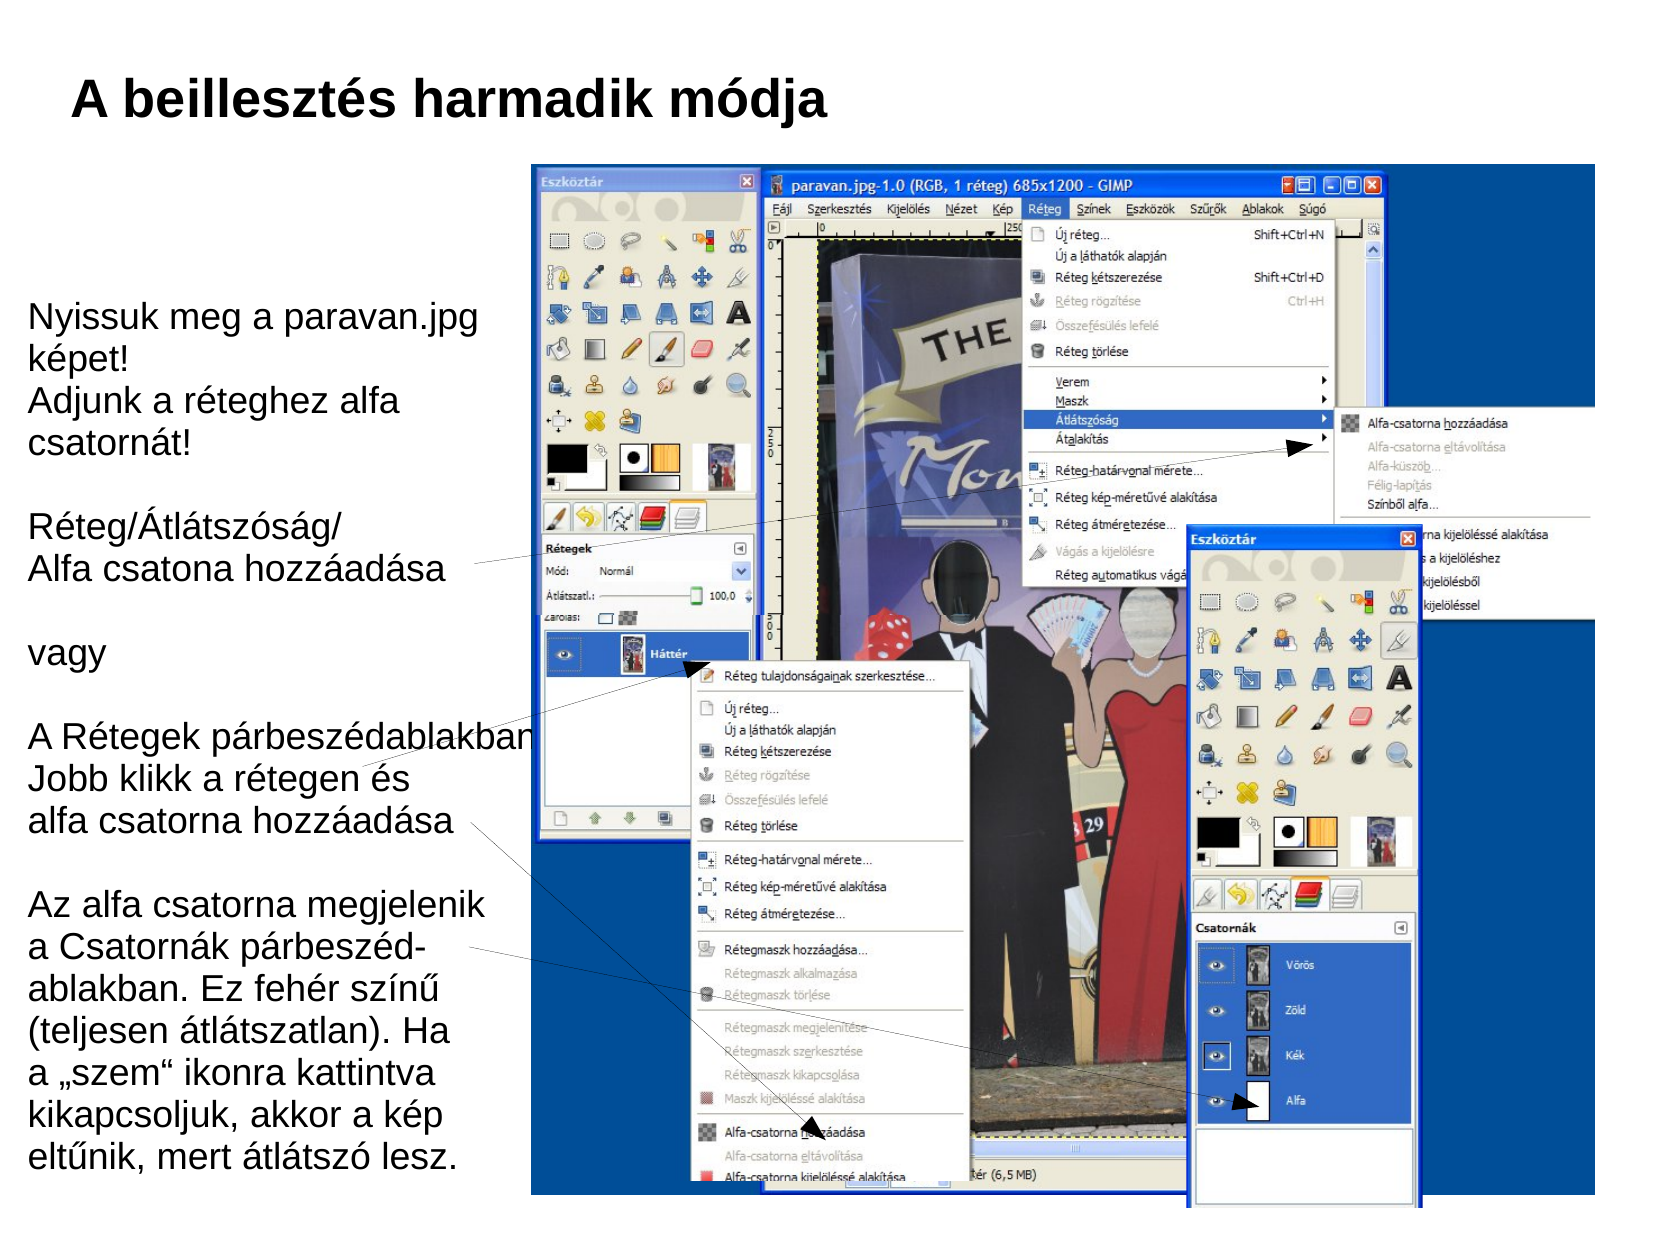

A beillesztés harmadik módja
Nyissuk meg a paravan.jpg
képet!
Adjunk a réteghez alfa
csatornát!
Réteg/Átlátszóság/
Alfa csatona hozzáadása
vagy
A Rétegek párbeszédablakban
Jobb klikk a rétegen és
alfa csatorna hozzáadása
Az alfa csatorna megjelenik
a Csatornák párbeszéd-
ablakban. Ez fehér színű
(teljesen átlátszatlan). Ha
a „szem“ ikonra kattintva
kikapcsoljuk, akkor a kép
eltűnik, mert átlátszó lesz.